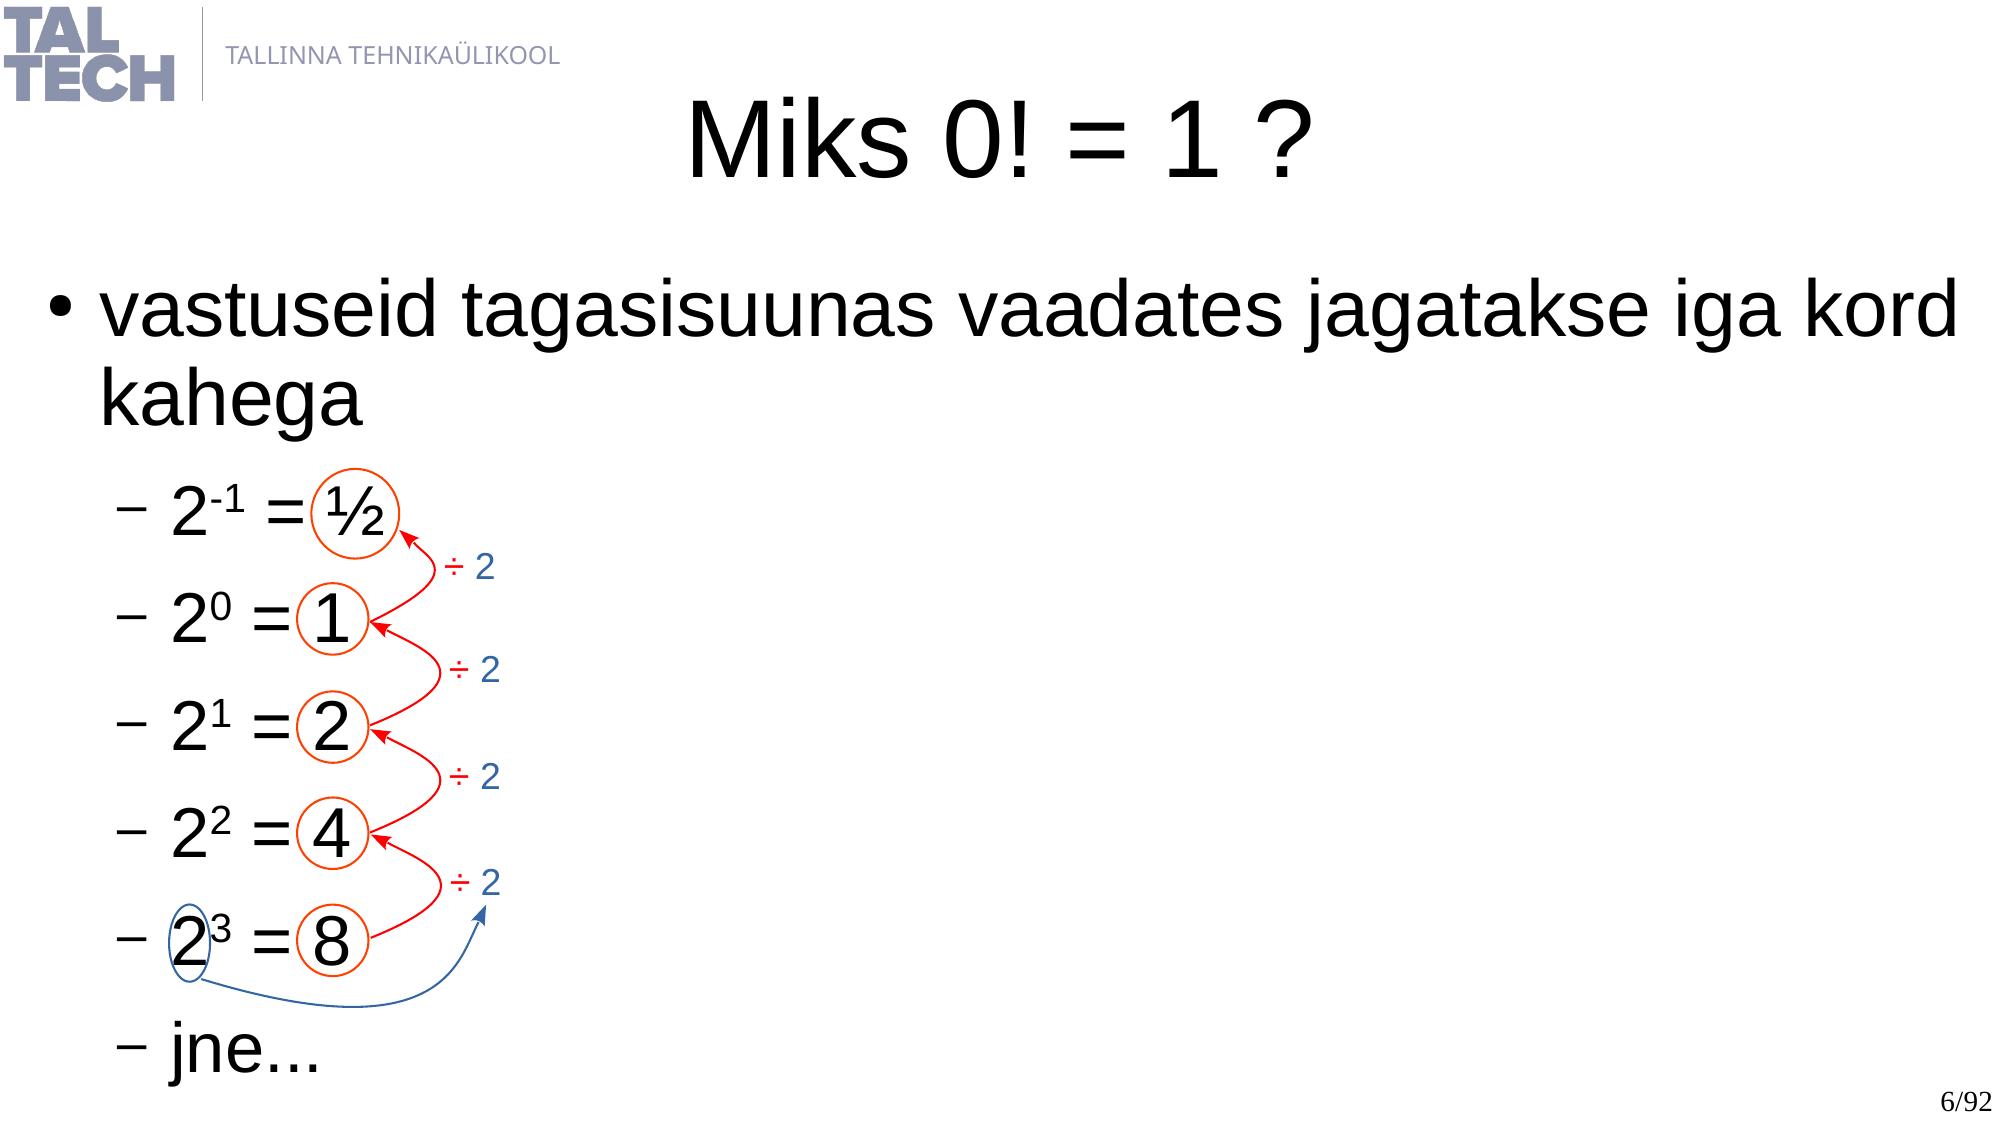

# Miks 0! = 1 ?
vastuseid tagasisuunas vaadates jagatakse iga kord kahega
2-1 = ½
20 = 1
21 = 2
22 = 4
23 = 8
jne...
÷ 2
÷ 2
÷ 2
÷ 2
6